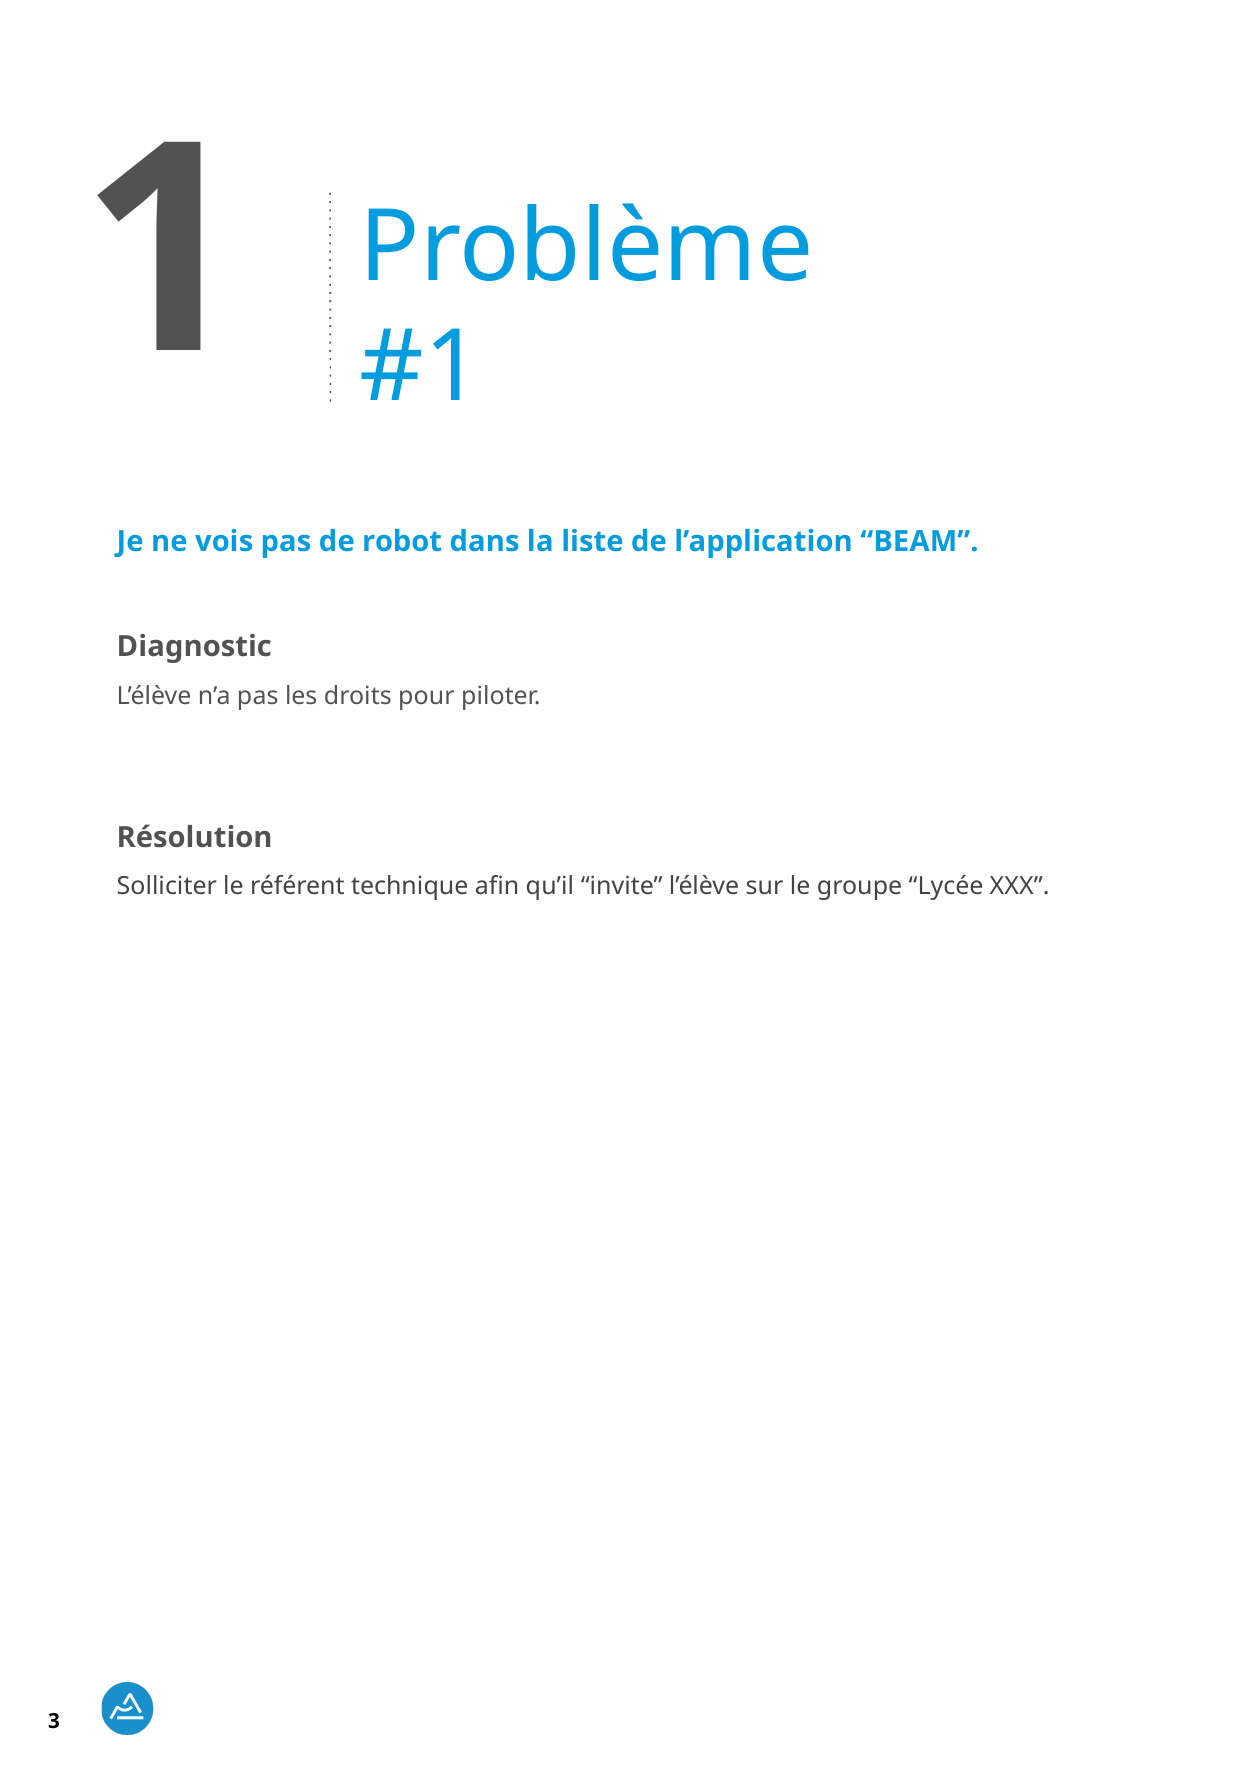

1
Problème
#1
Je ne vois pas de robot dans la liste de l’application “BEAM”.
Diagnostic
L’élève n’a pas les droits pour piloter.
Résolution
Solliciter le référent technique afin qu’il “invite” l’élève sur le groupe “Lycée XXX”.
3